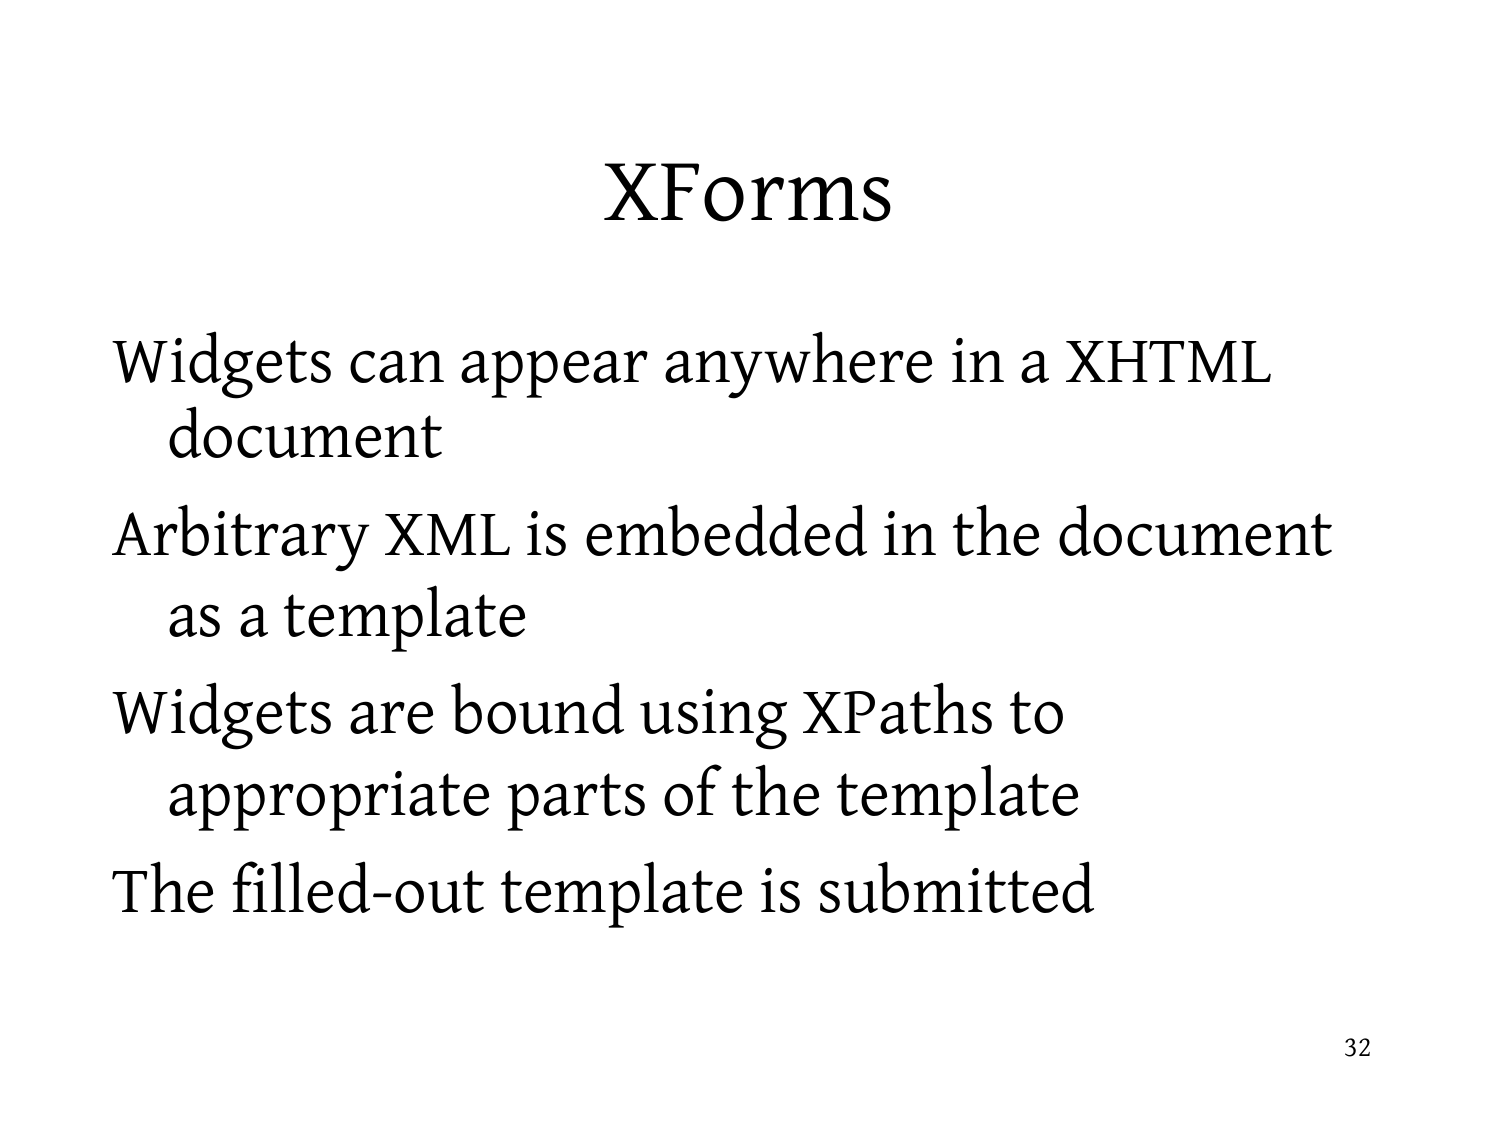

# XForms
Widgets can appear anywhere in a XHTML document
Arbitrary XML is embedded in the document as a template
Widgets are bound using XPaths to appropriate parts of the template
The filled-out template is submitted